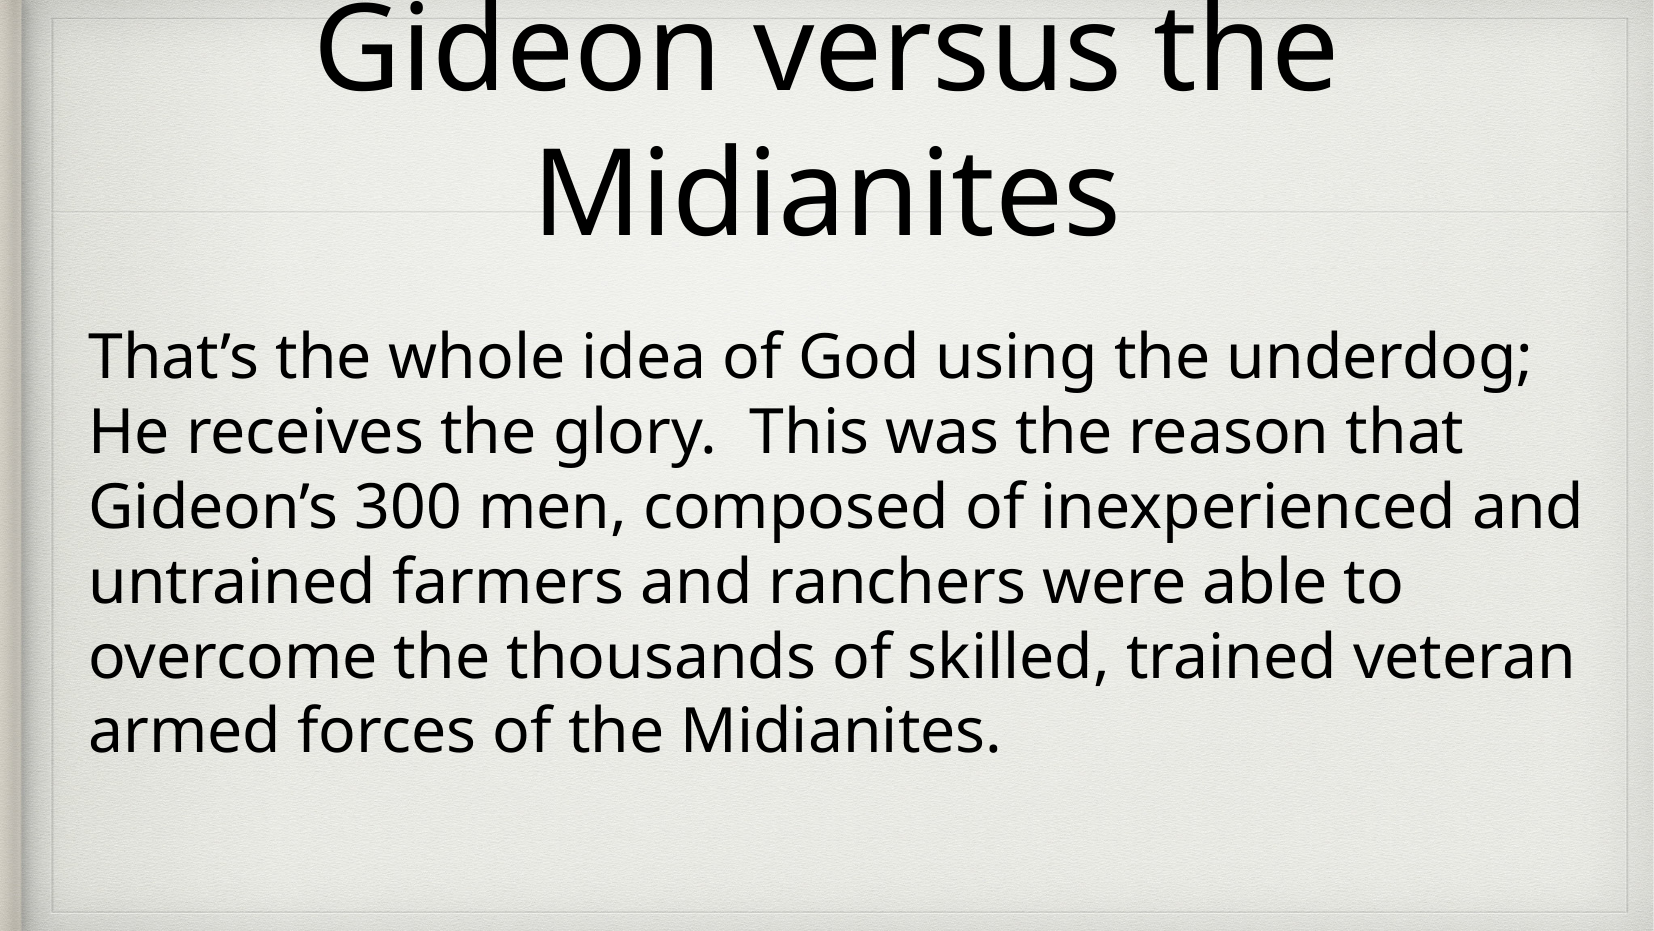

# Gideon versus the Midianites
That’s the whole idea of God using the underdog; He receives the glory.  This was the reason that Gideon’s 300 men, composed of inexperienced and untrained farmers and ranchers were able to overcome the thousands of skilled, trained veteran armed forces of the Midianites.